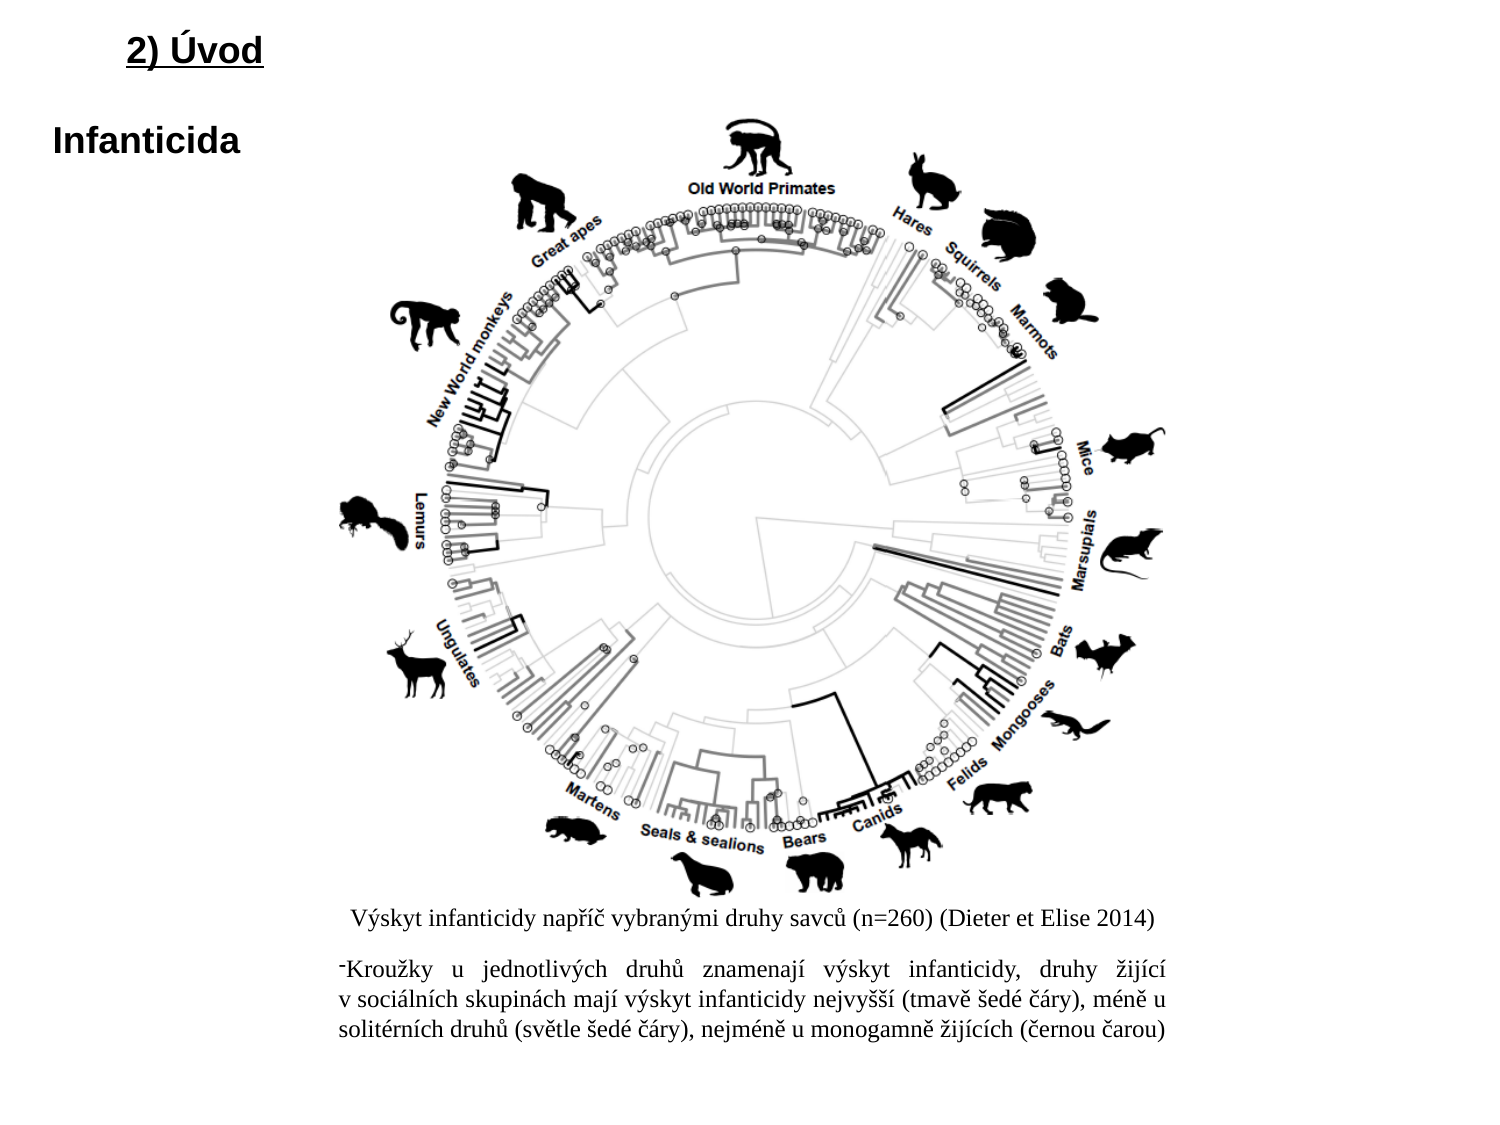

2) Úvod
 Infanticida
Výskyt infanticidy napříč vybranými druhy savců (n=260) (Dieter et Elise 2014)
Kroužky u jednotlivých druhů znamenají výskyt infanticidy, druhy žijící v sociálních skupinách mají výskyt infanticidy nejvyšší (tmavě šedé čáry), méně u solitérních druhů (světle šedé čáry), nejméně u monogamně žijících (černou čarou)